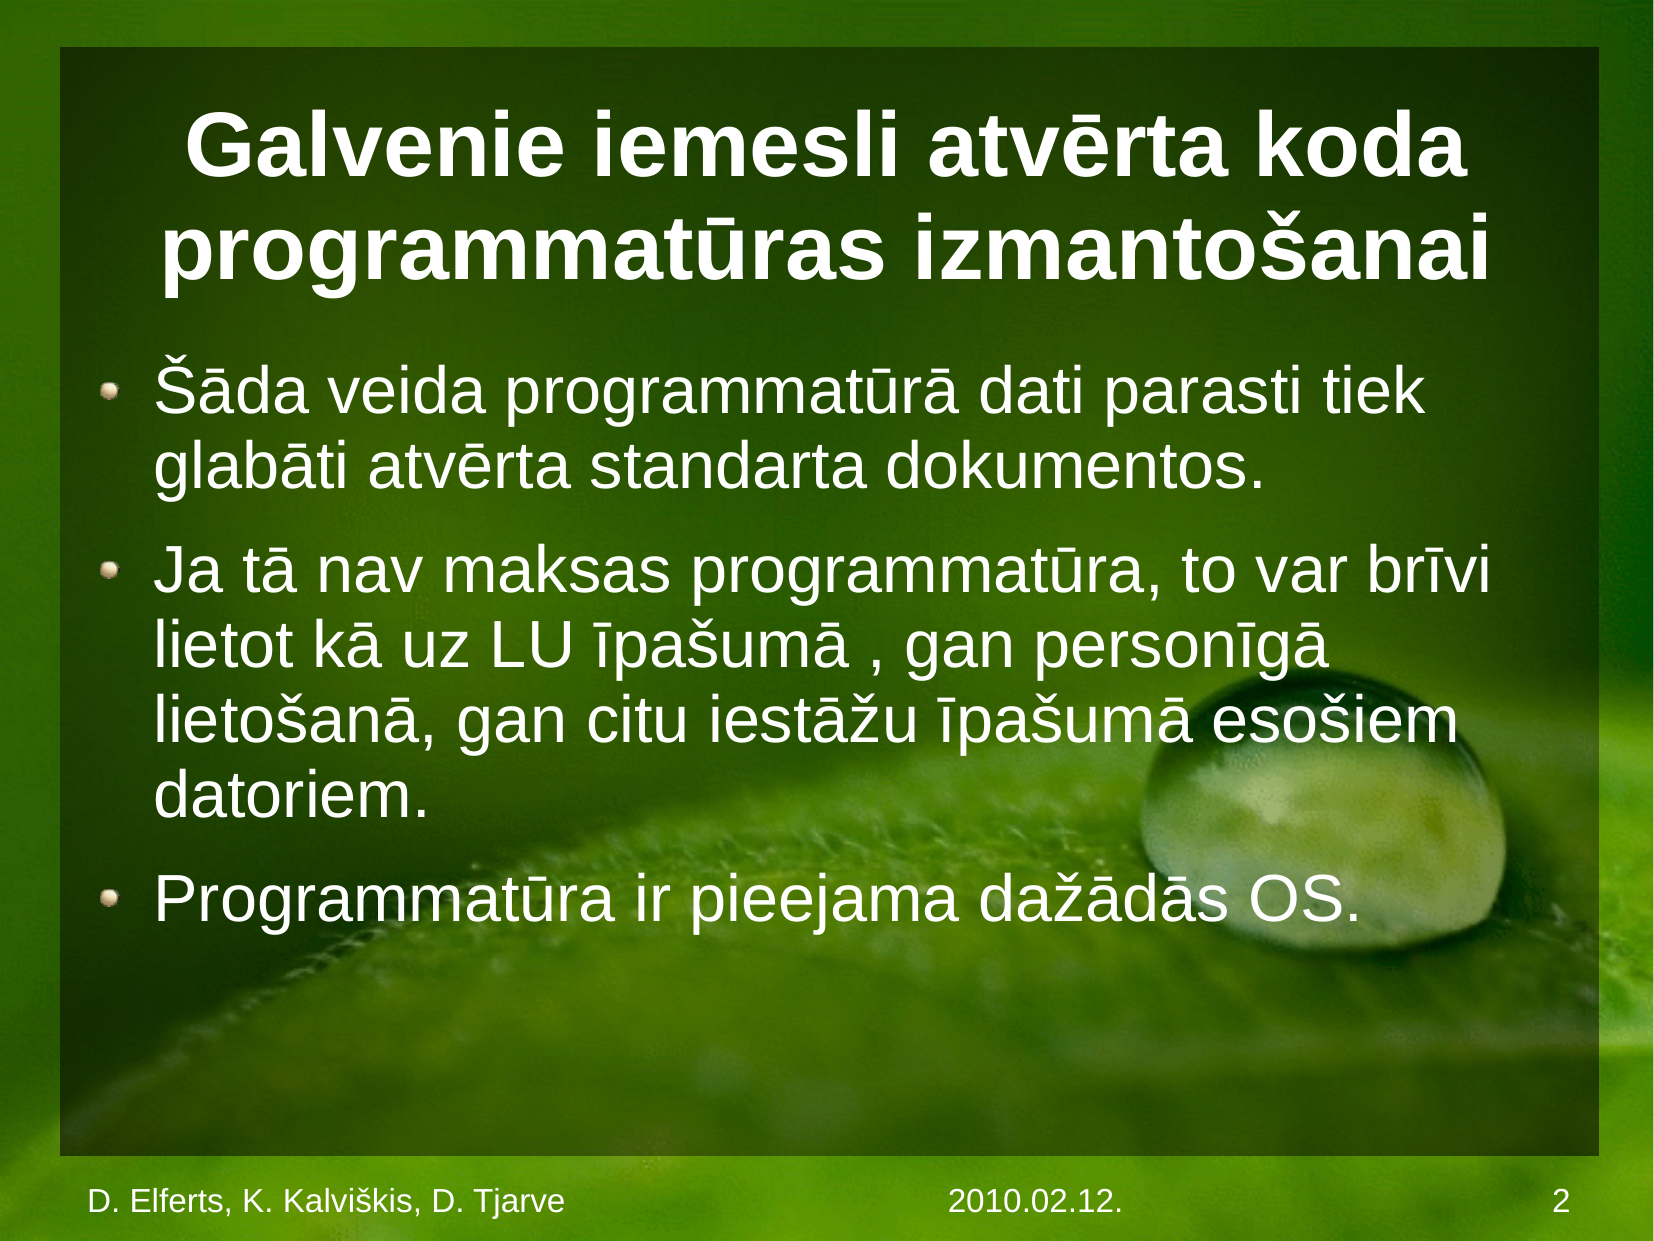

# Galvenie iemesli atvērta koda programmatūras izmantošanai
Šāda veida programmatūrā dati parasti tiek glabāti atvērta standarta dokumentos.
Ja tā nav maksas programmatūra, to var brīvi lietot kā uz LU īpašumā , gan personīgā lietošanā, gan citu iestāžu īpašumā esošiem datoriem.
Programmatūra ir pieejama dažādās OS.
D. Elferts, K. Kalviškis, D. Tjarve
2010.02.12.
2